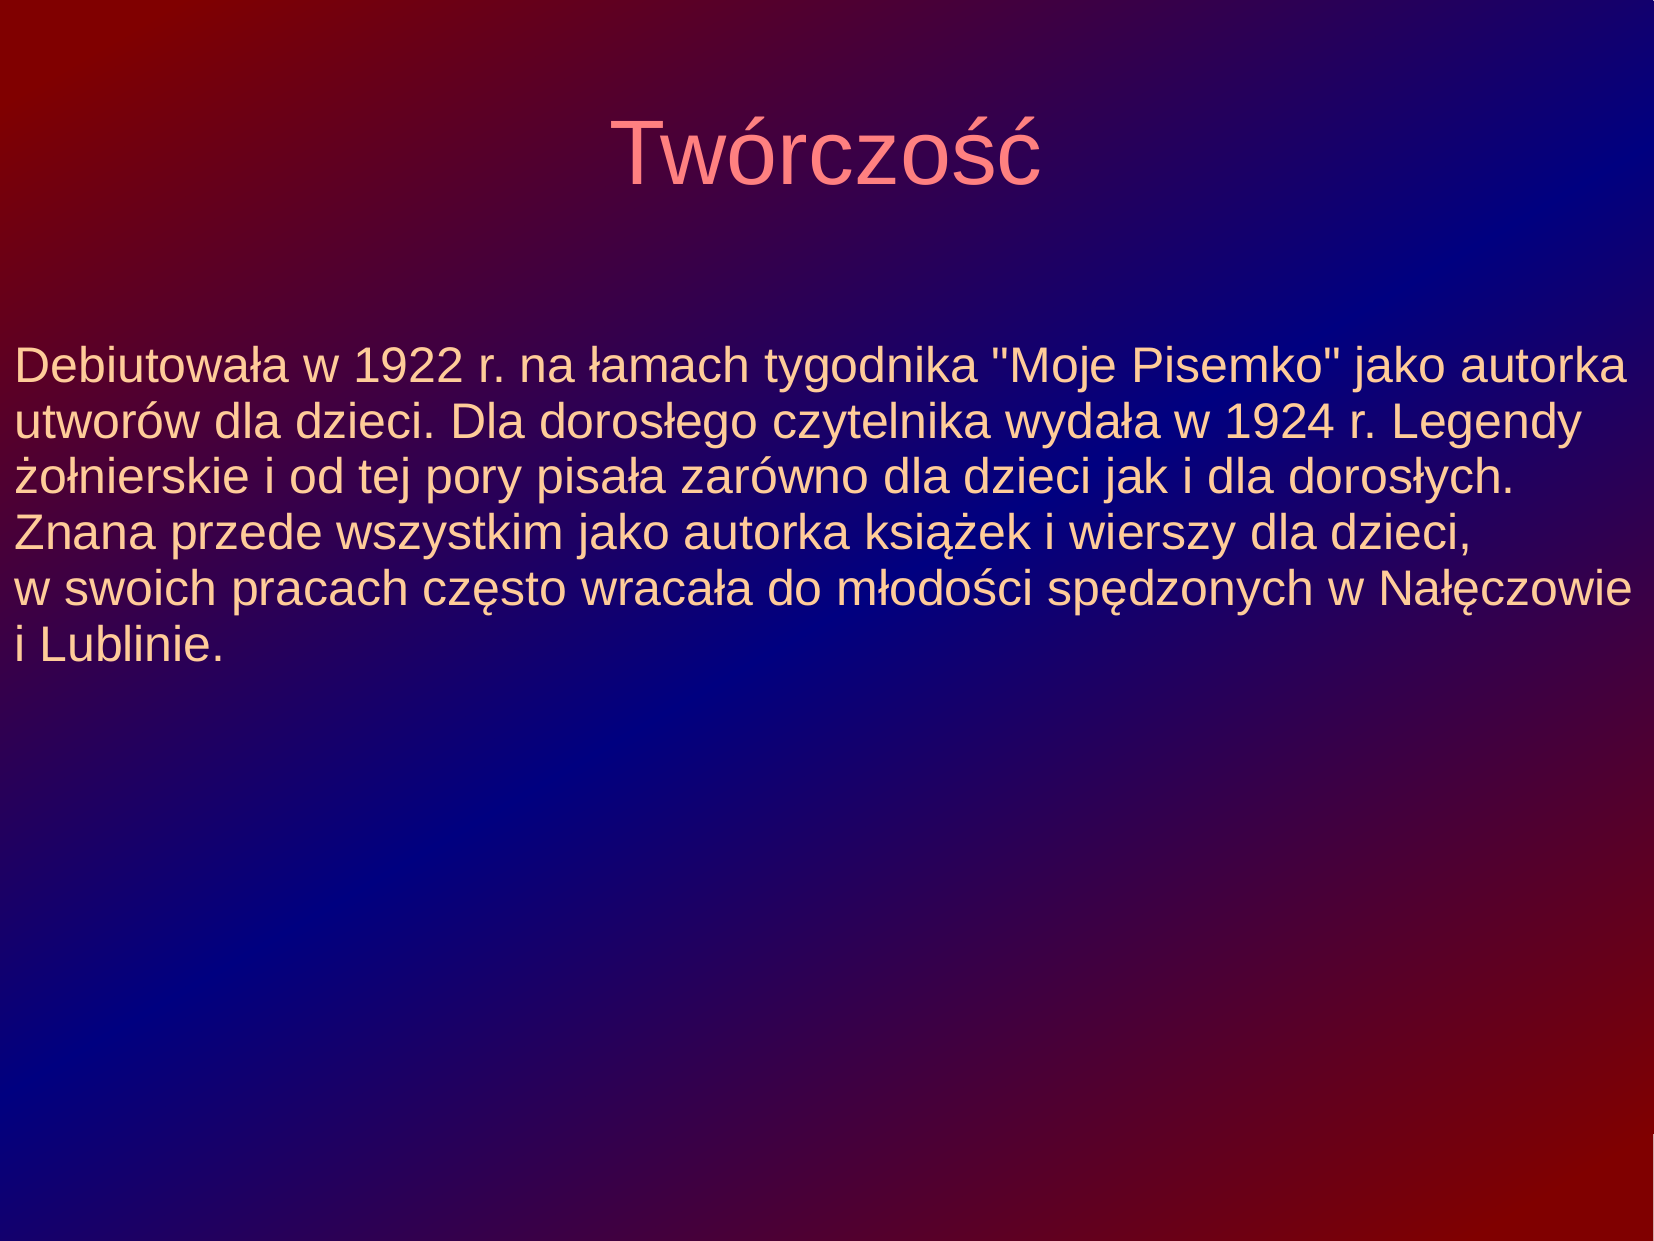

# Twórczość
Debiutowała w 1922 r. na łamach tygodnika "Moje Pisemko" jako autorka utworów dla dzieci. Dla dorosłego czytelnika wydała w 1924 r. Legendy żołnierskie i od tej pory pisała zarówno dla dzieci jak i dla dorosłych.
Znana przede wszystkim jako autorka książek i wierszy dla dzieci, w swoich pracach często wracała do młodości spędzonych w Nałęczowie i Lublinie.